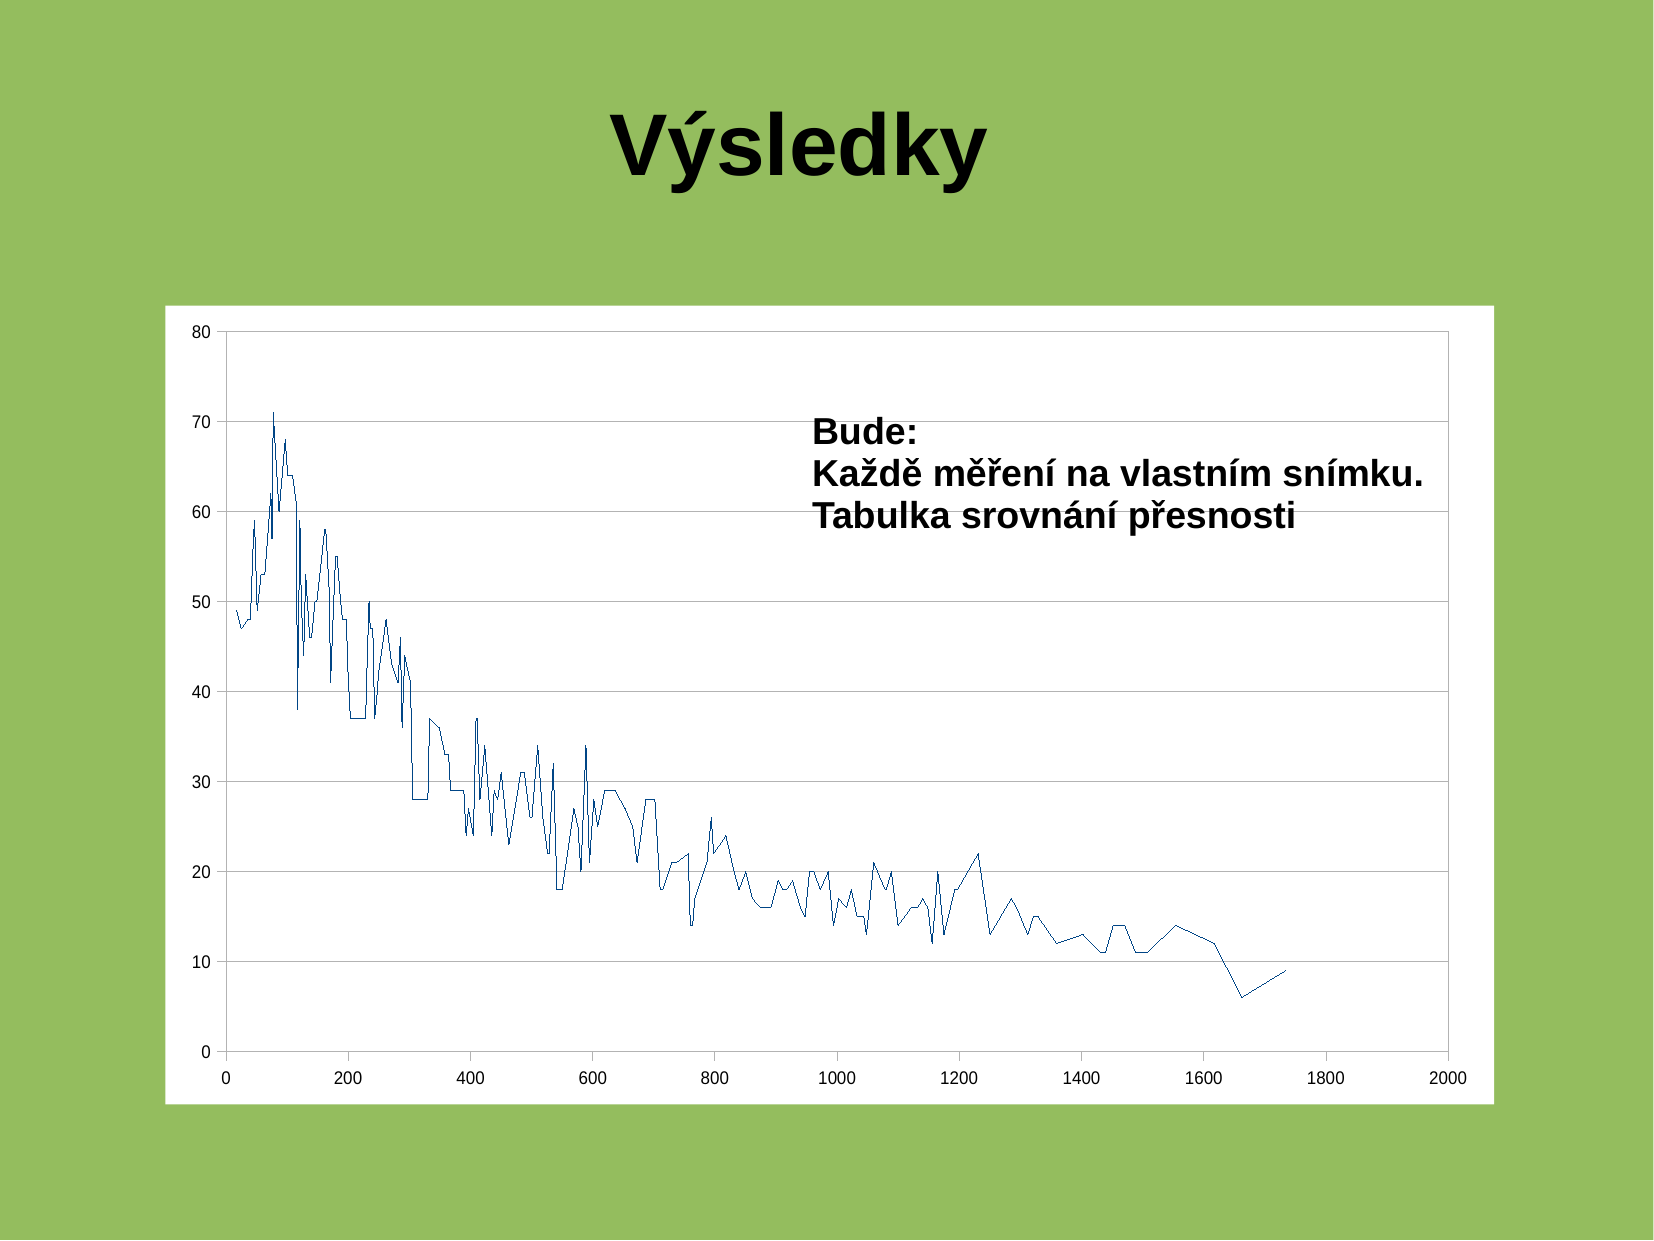

Výsledky
### Chart
| Category | Sloupec O |
|---|---|Bude:
Každě měření na vlastním snímku.
Tabulka srovnání přesnosti